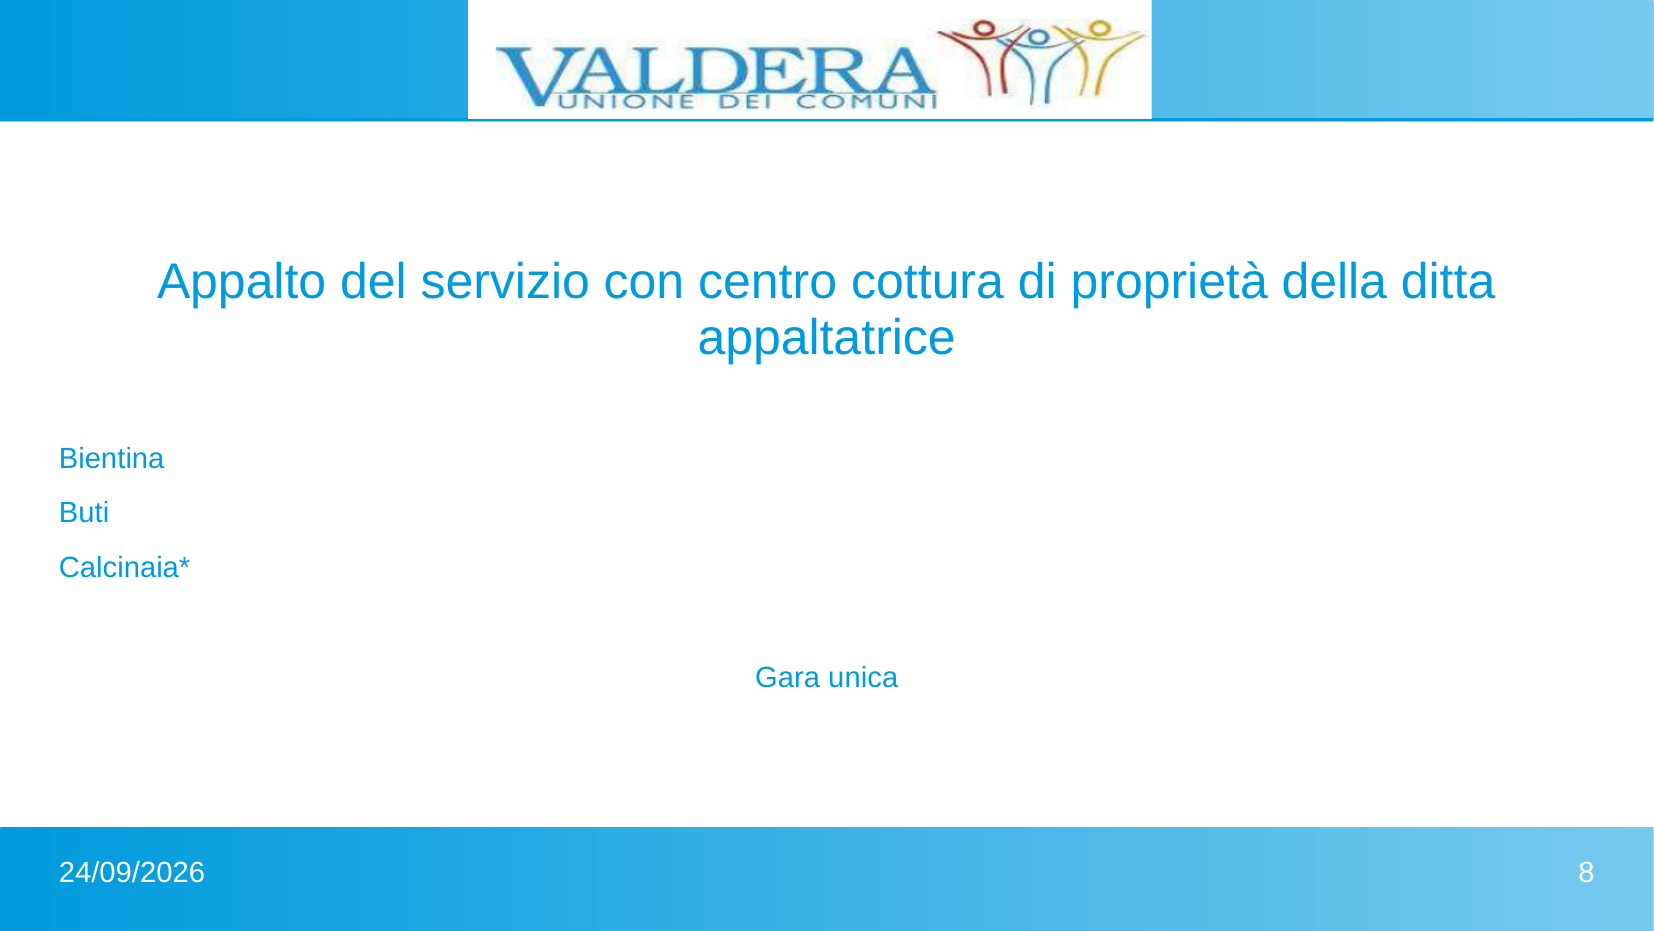

# .
Appalto del servizio con centro cottura di proprietà della ditta appaltatrice
Bientina
Buti
Calcinaia*
Gara unica
8